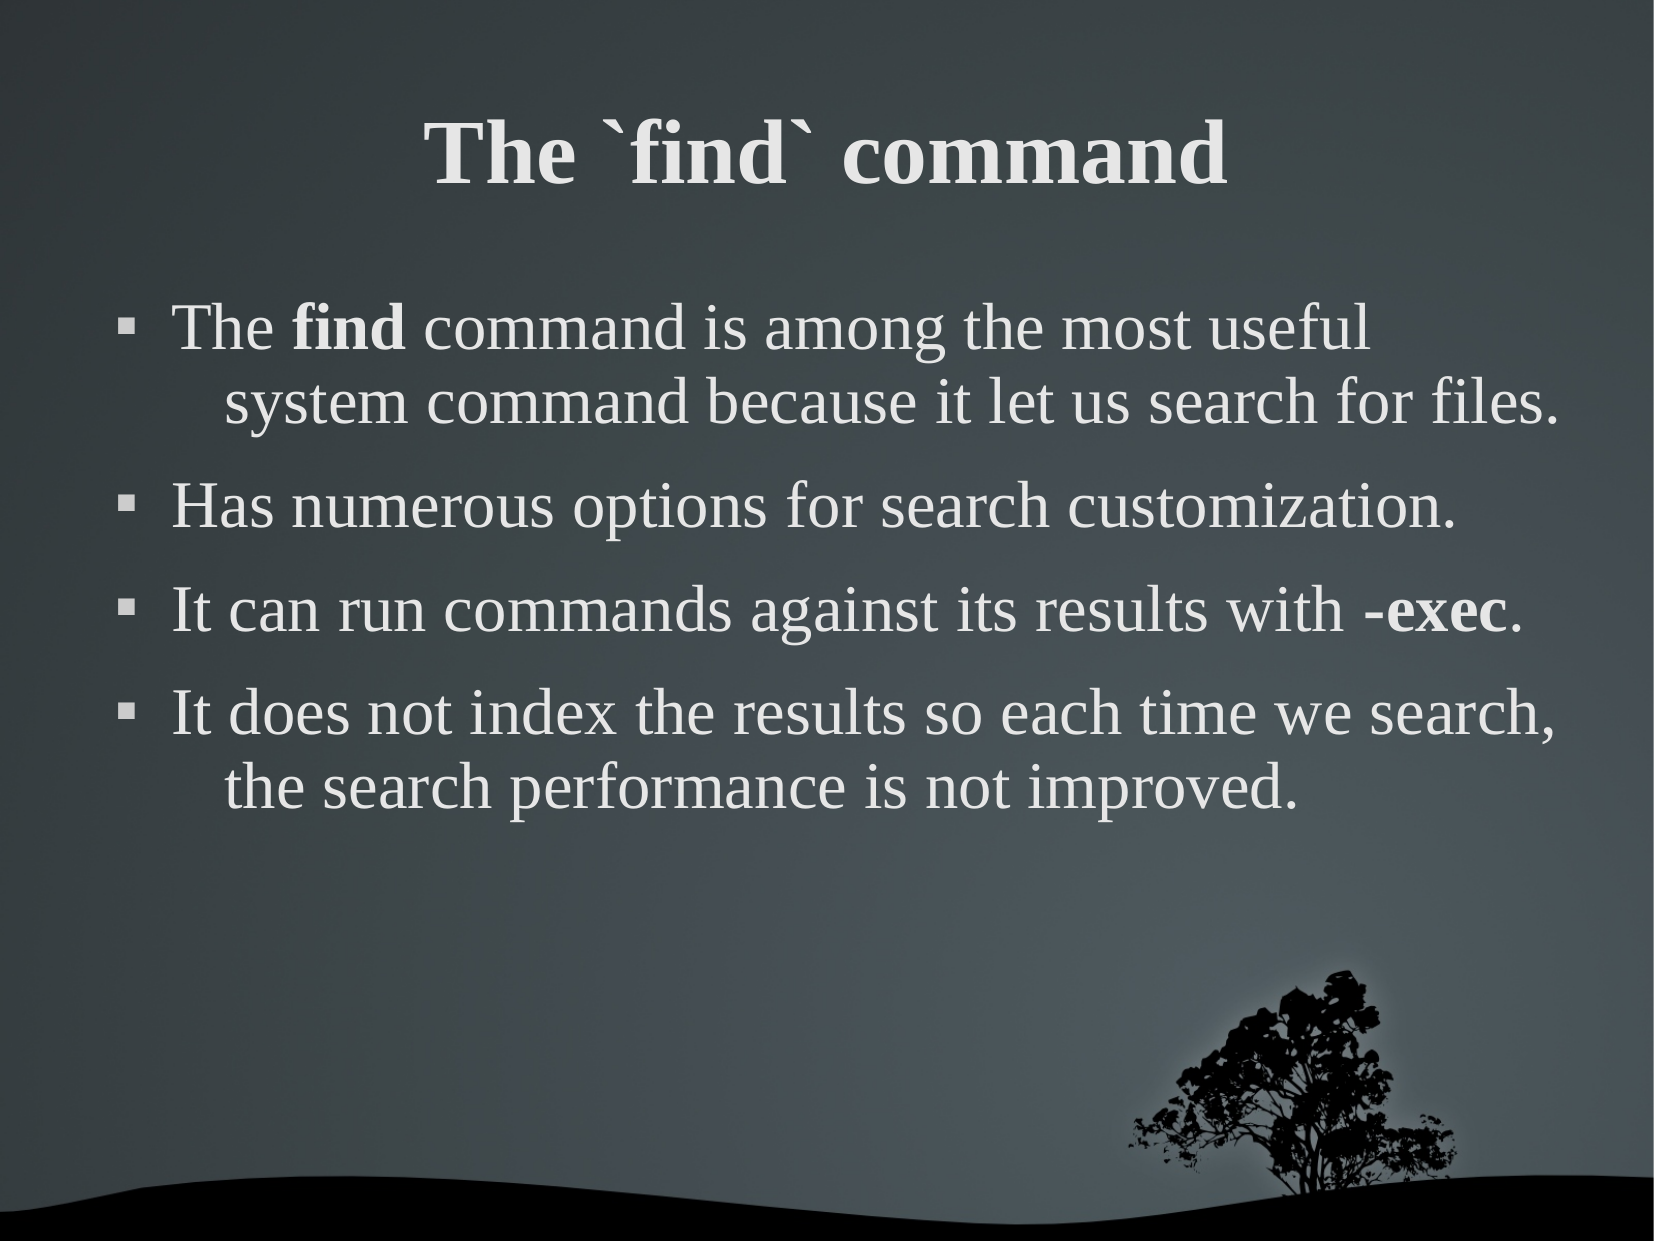

# The `find` command
The find command is among the most useful system command because it let us search for files.
Has numerous options for search customization.
It can run commands against its results with -exec.
It does not index the results so each time we search, the search performance is not improved.